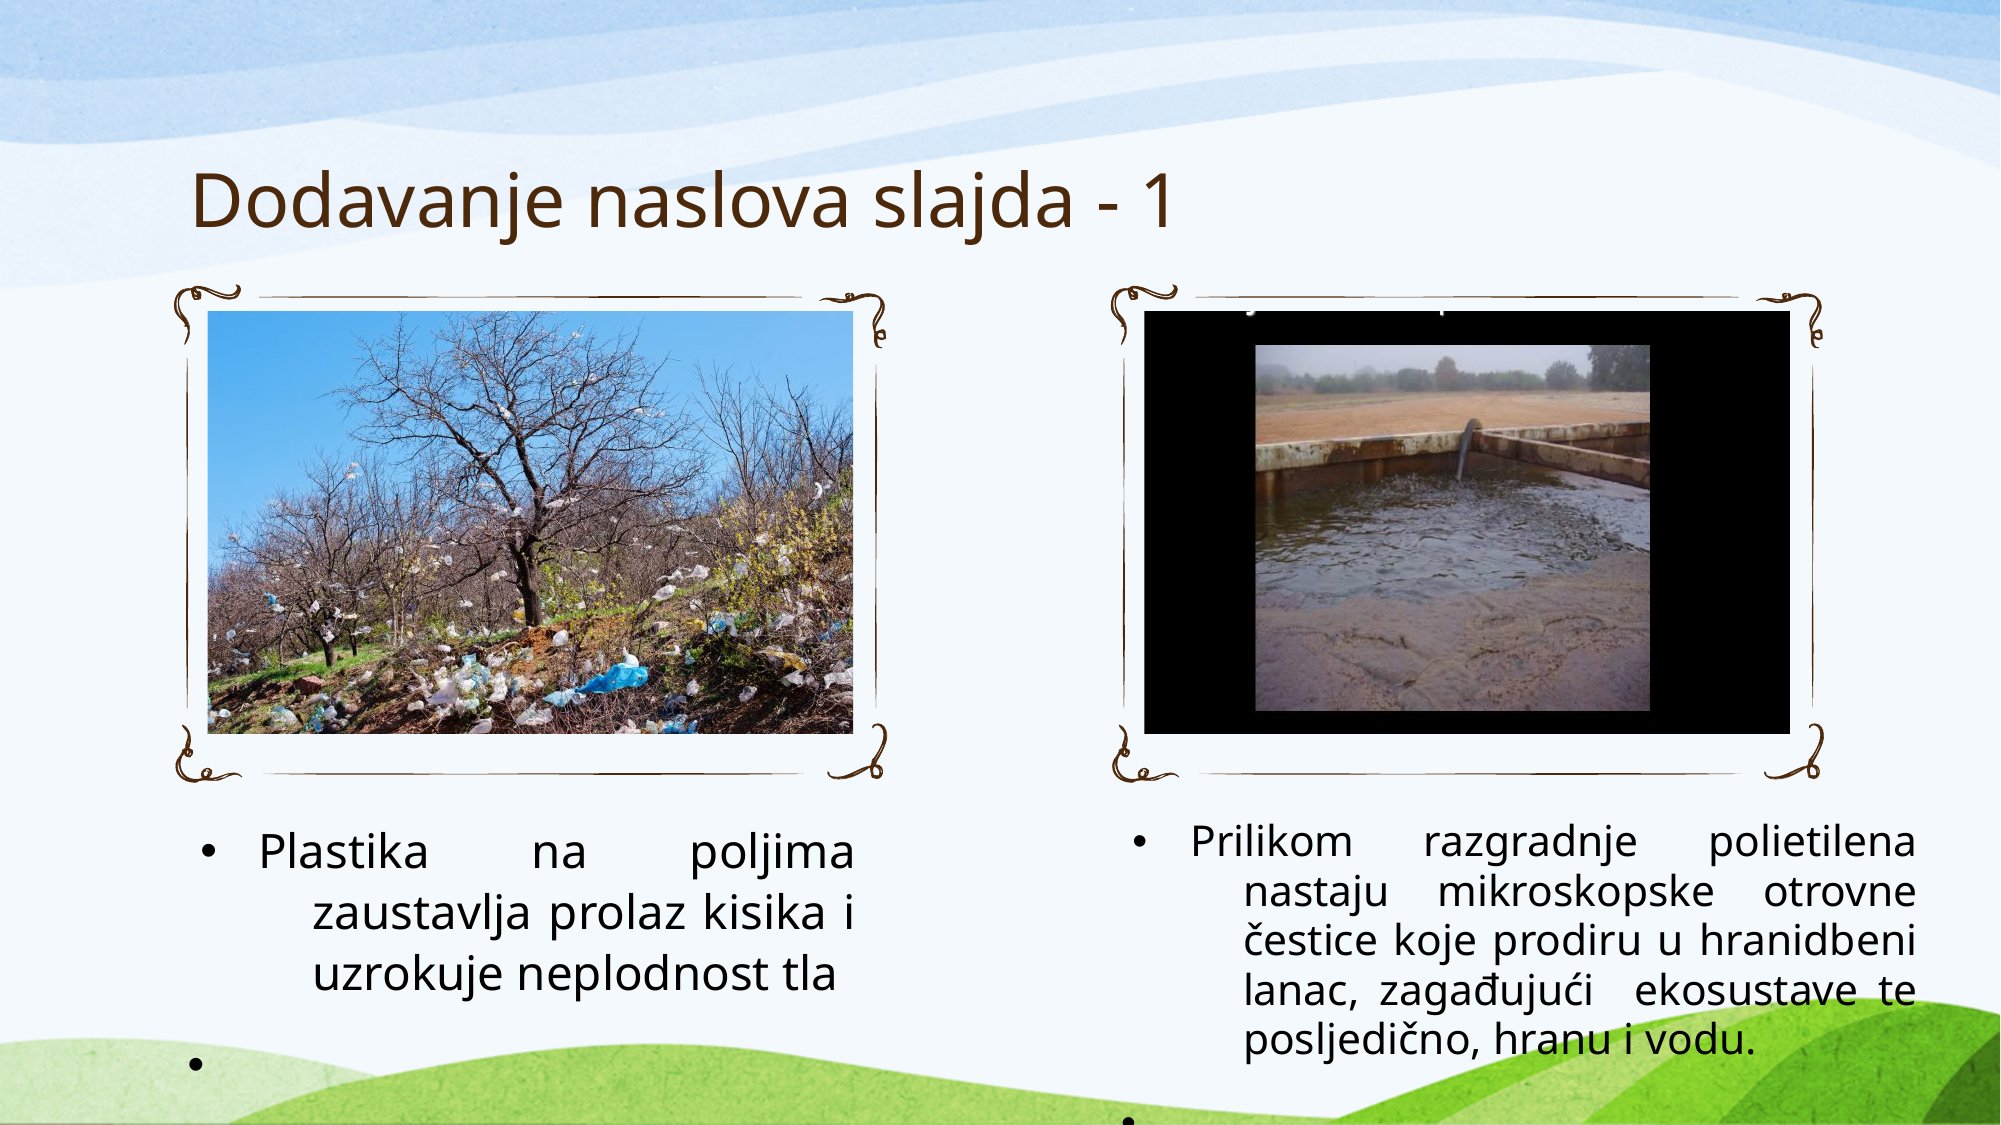

# Dodavanje naslova slajda - 1
Plastika na poljima zaustavlja prolaz kisika i uzrokuje neplodnost tla
Prilikom razgradnje polietilena nastaju mikroskopske otrovne čestice koje prodiru u hranidbeni lanac, zagađujući ekosustave te posljedično, hranu i vodu.